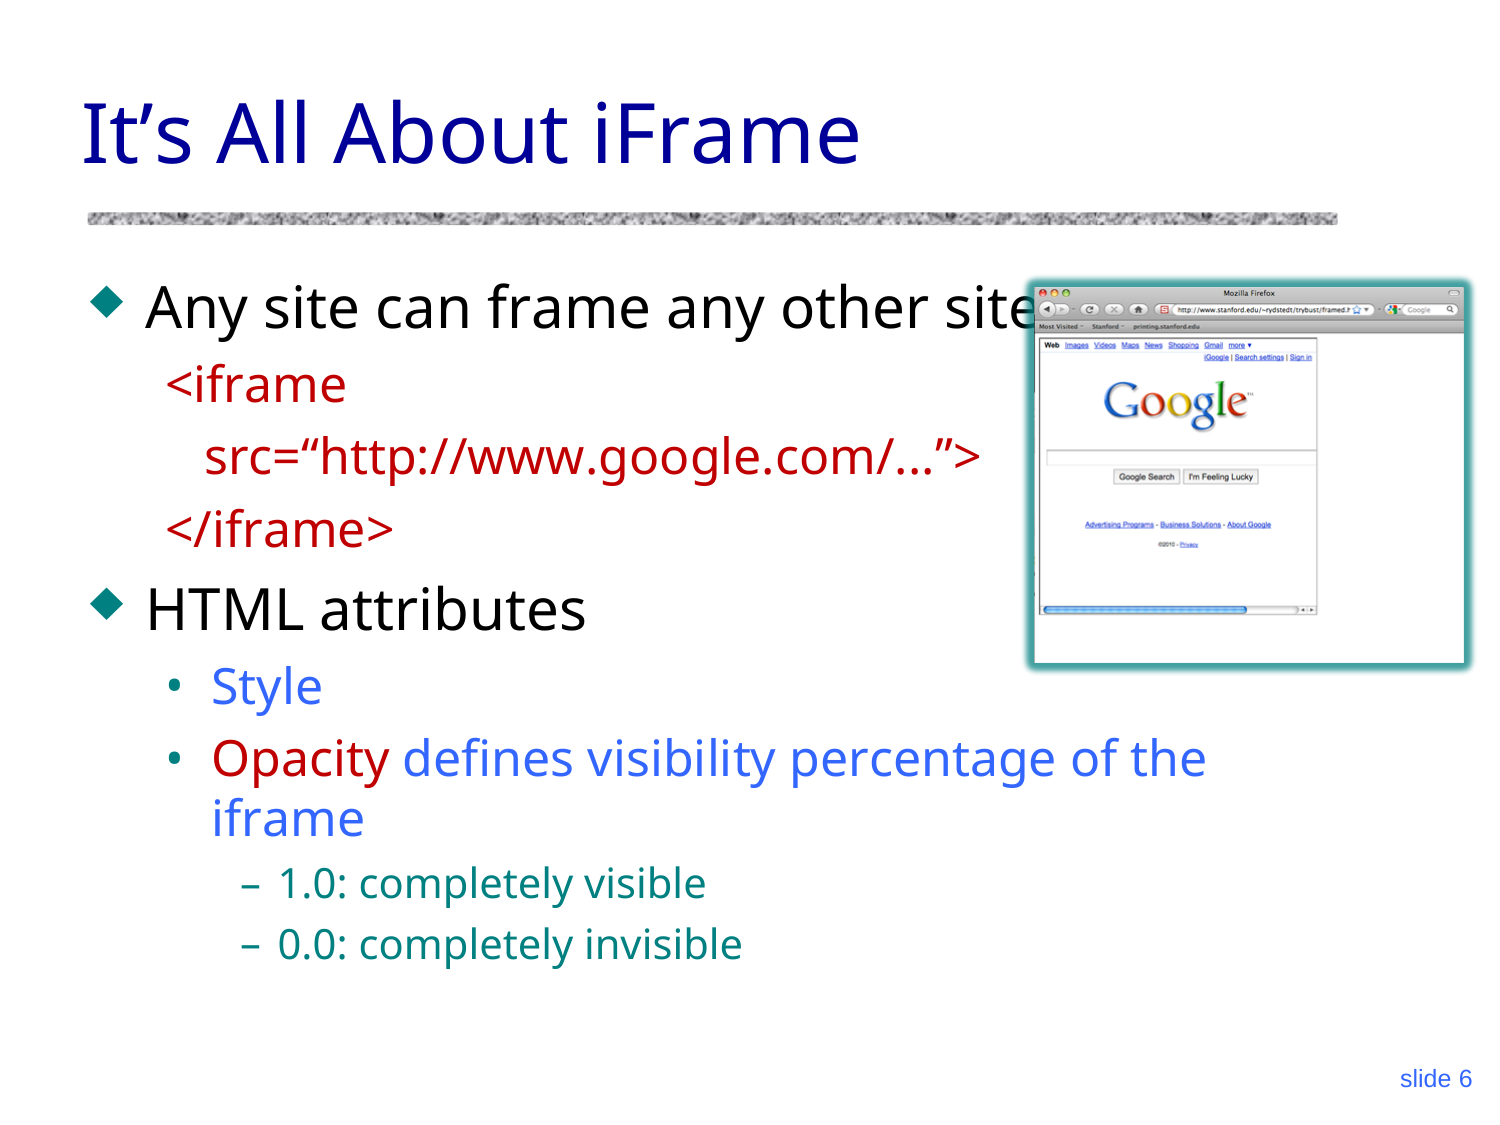

It’s All About iFrame
Any site can frame any other site
<iframe
 src=“http://www.google.com/...”>
</iframe>
HTML attributes
Style
Opacity defines visibility percentage of the iframe
1.0: completely visible
0.0: completely invisible
slide